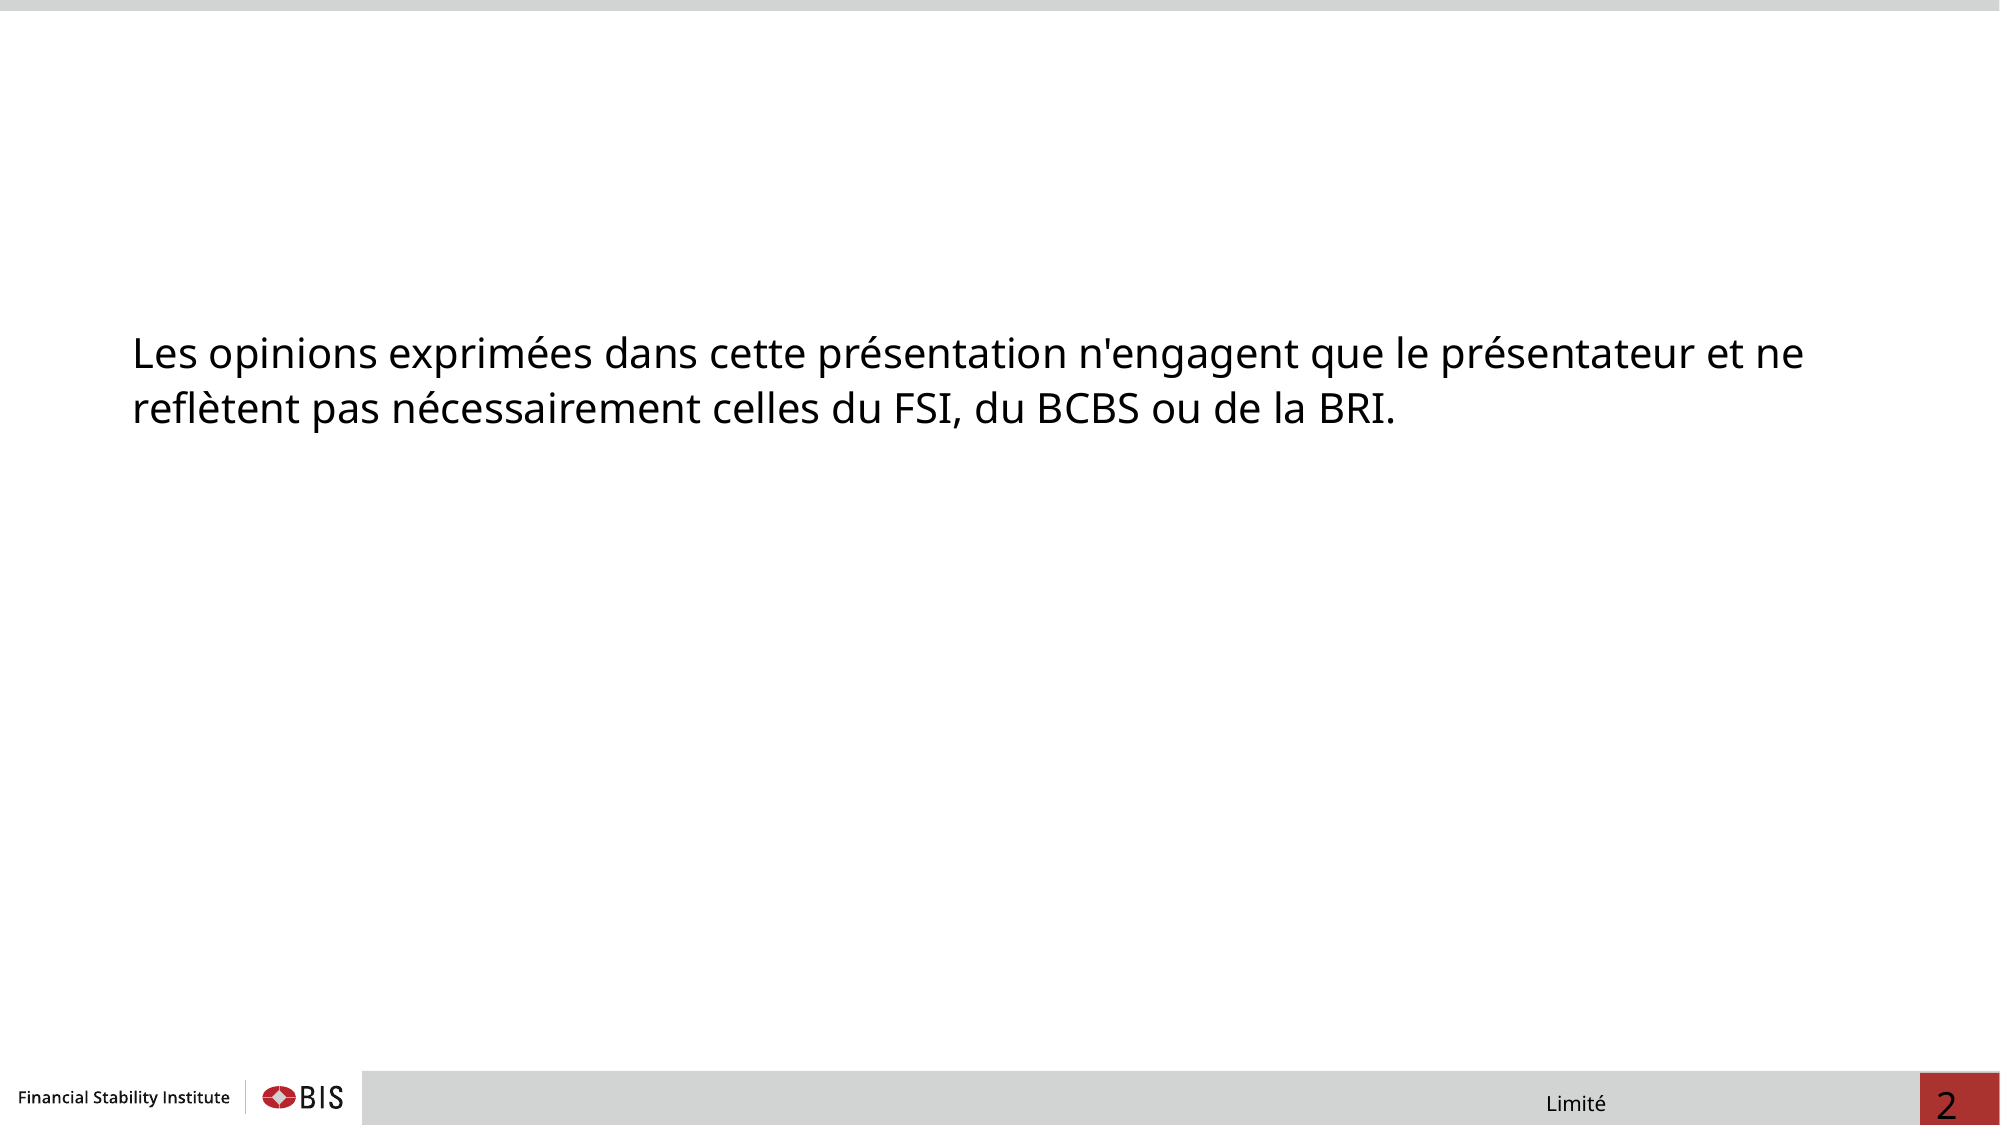

#
Les opinions exprimées dans cette présentation n'engagent que le présentateur et ne reflètent pas nécessairement celles du FSI, du BCBS ou de la BRI.